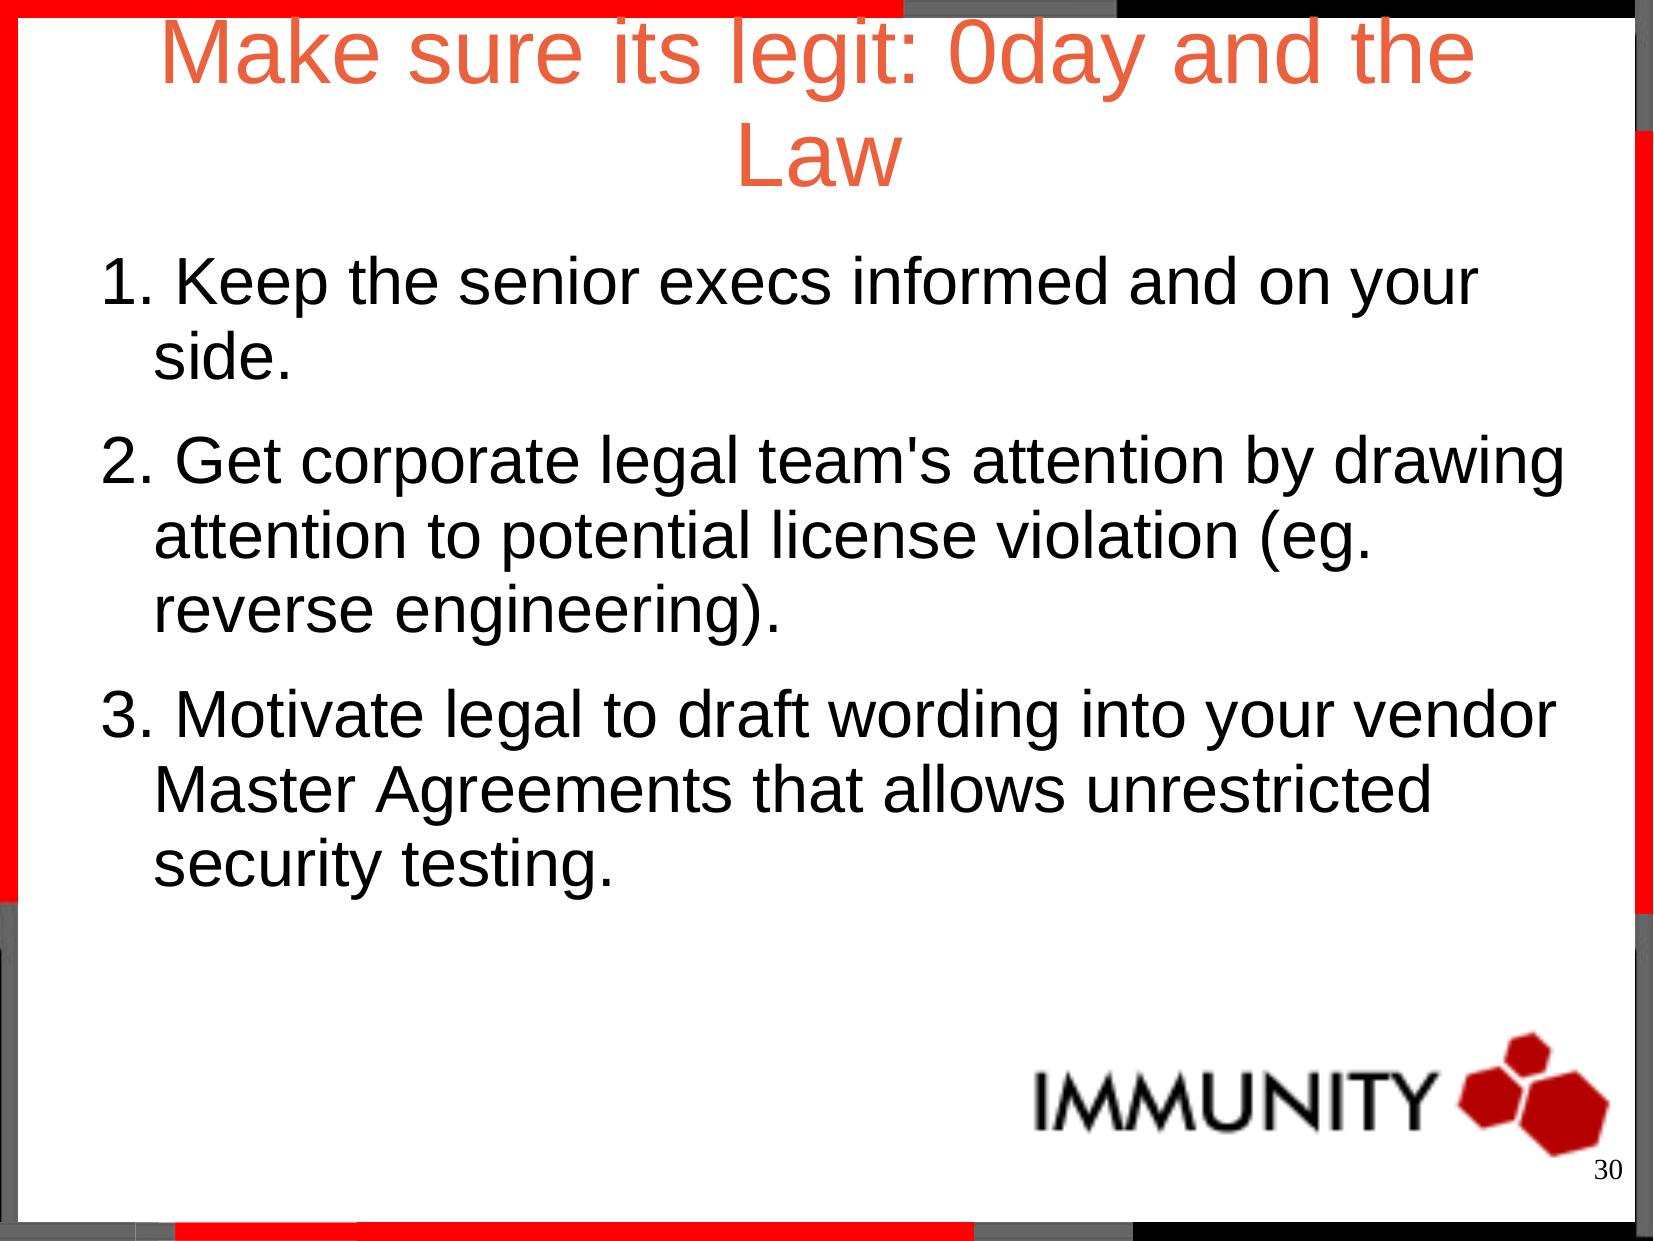

# Make sure its legit: 0day and the Law
1. Keep the senior execs informed and on your side.
2. Get corporate legal team's attention by drawing attention to potential license violation (eg. reverse engineering).
3. Motivate legal to draft wording into your vendor Master Agreements that allows unrestricted security testing.